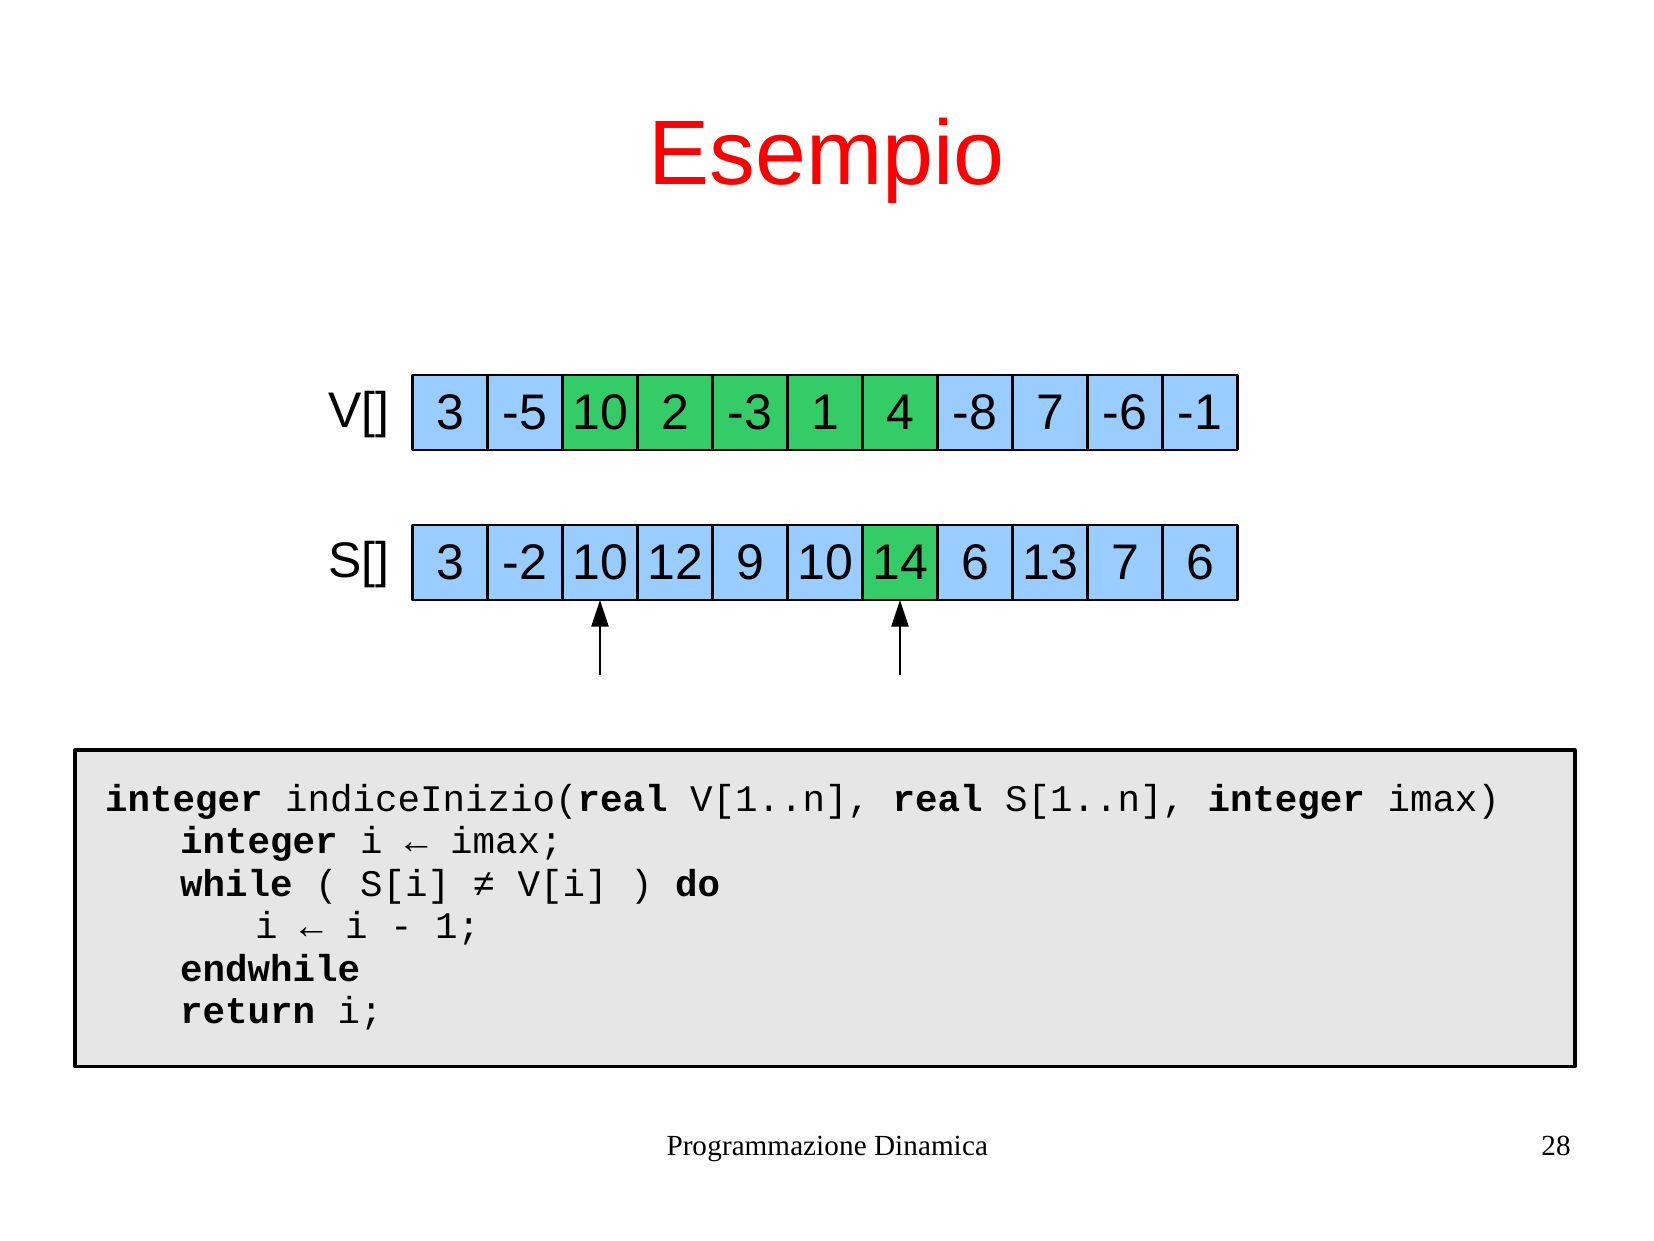

# Esempio
V[]
3
-5
10
2
-3
1
4
-8
7
-6
-1
S[]
3
-2
10
12
9
10
14
6
13
7
6
integer indiceInizio(real V[1..n], real S[1..n], integer imax)
	integer i ← imax;
	while ( S[i] ≠ V[i] ) do
		i ← i - 1;
	endwhile
	return i;
Programmazione Dinamica
28